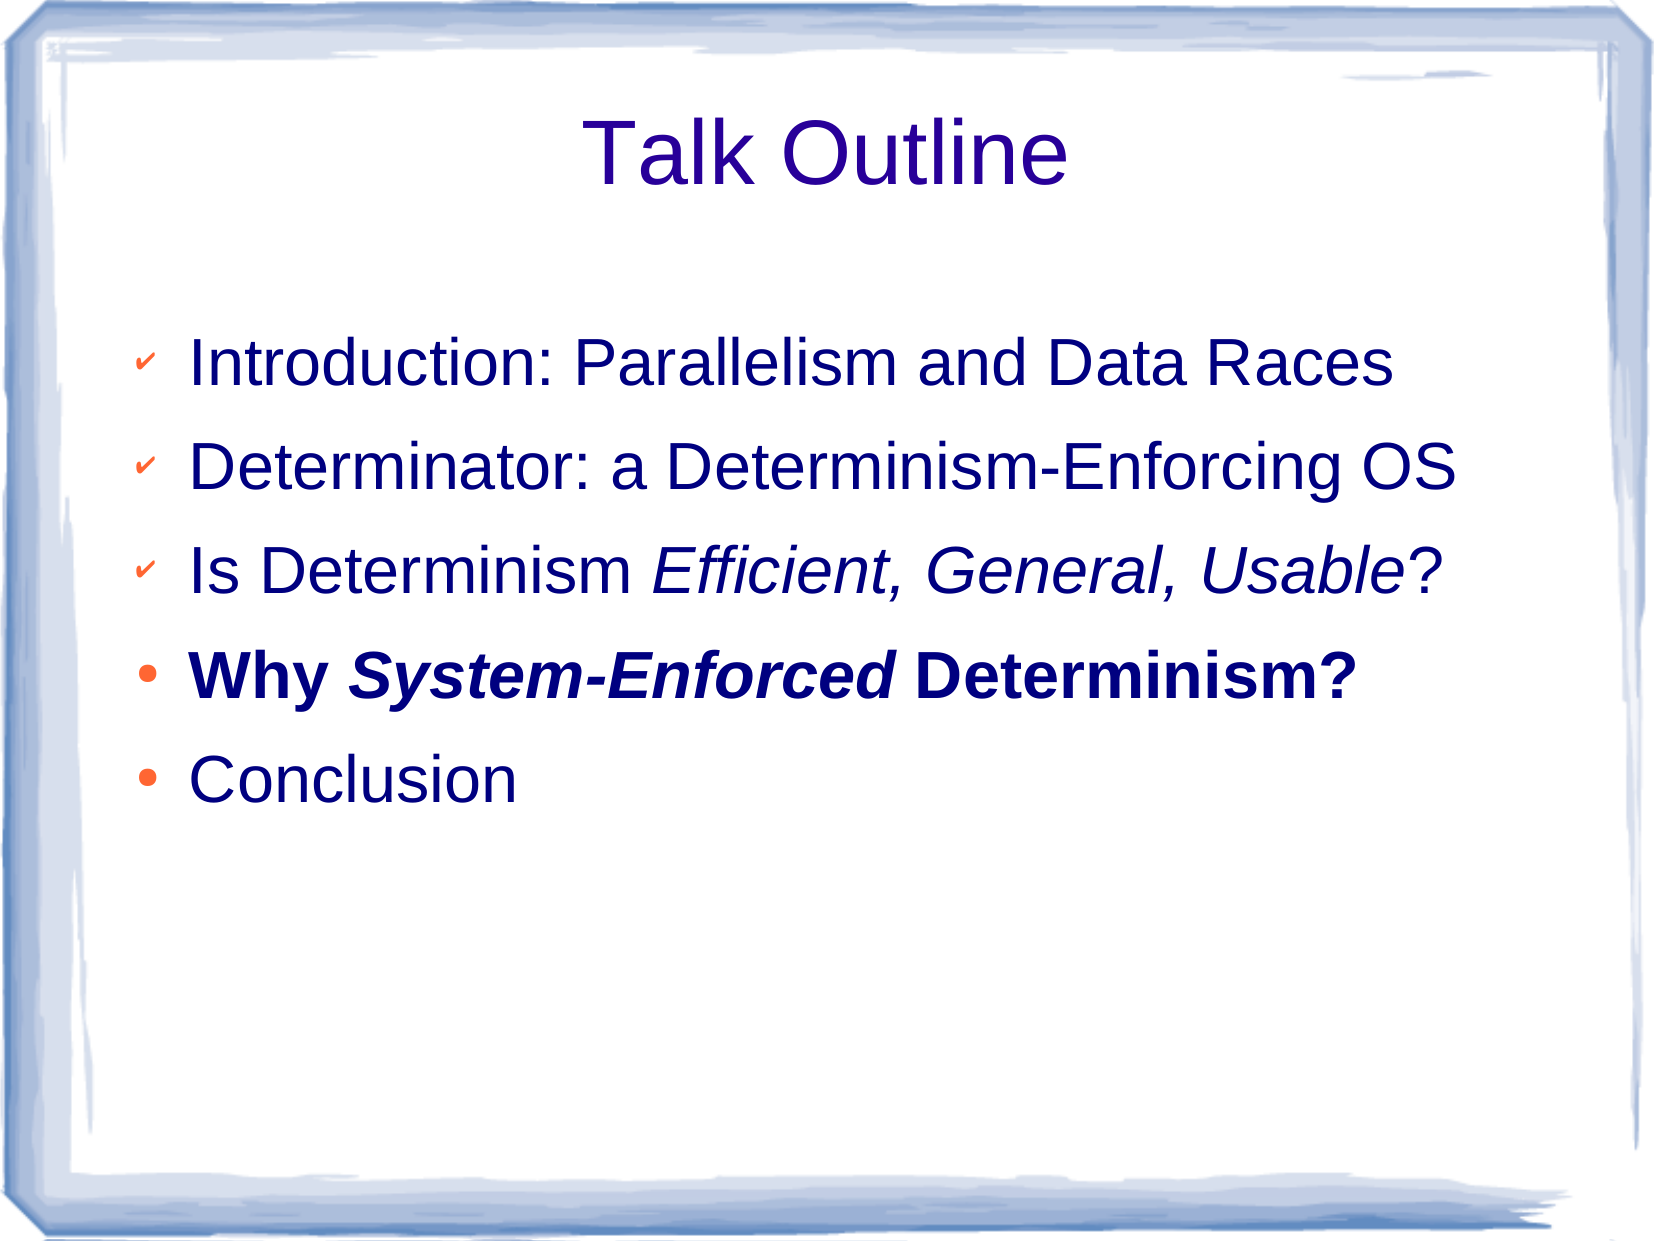

# Talk Outline
Introduction: Parallelism and Data Races
Determinator: a Determinism-Enforcing OS
Is Determinism Efficient, General, Usable?
Why System-Enforced Determinism?
Conclusion